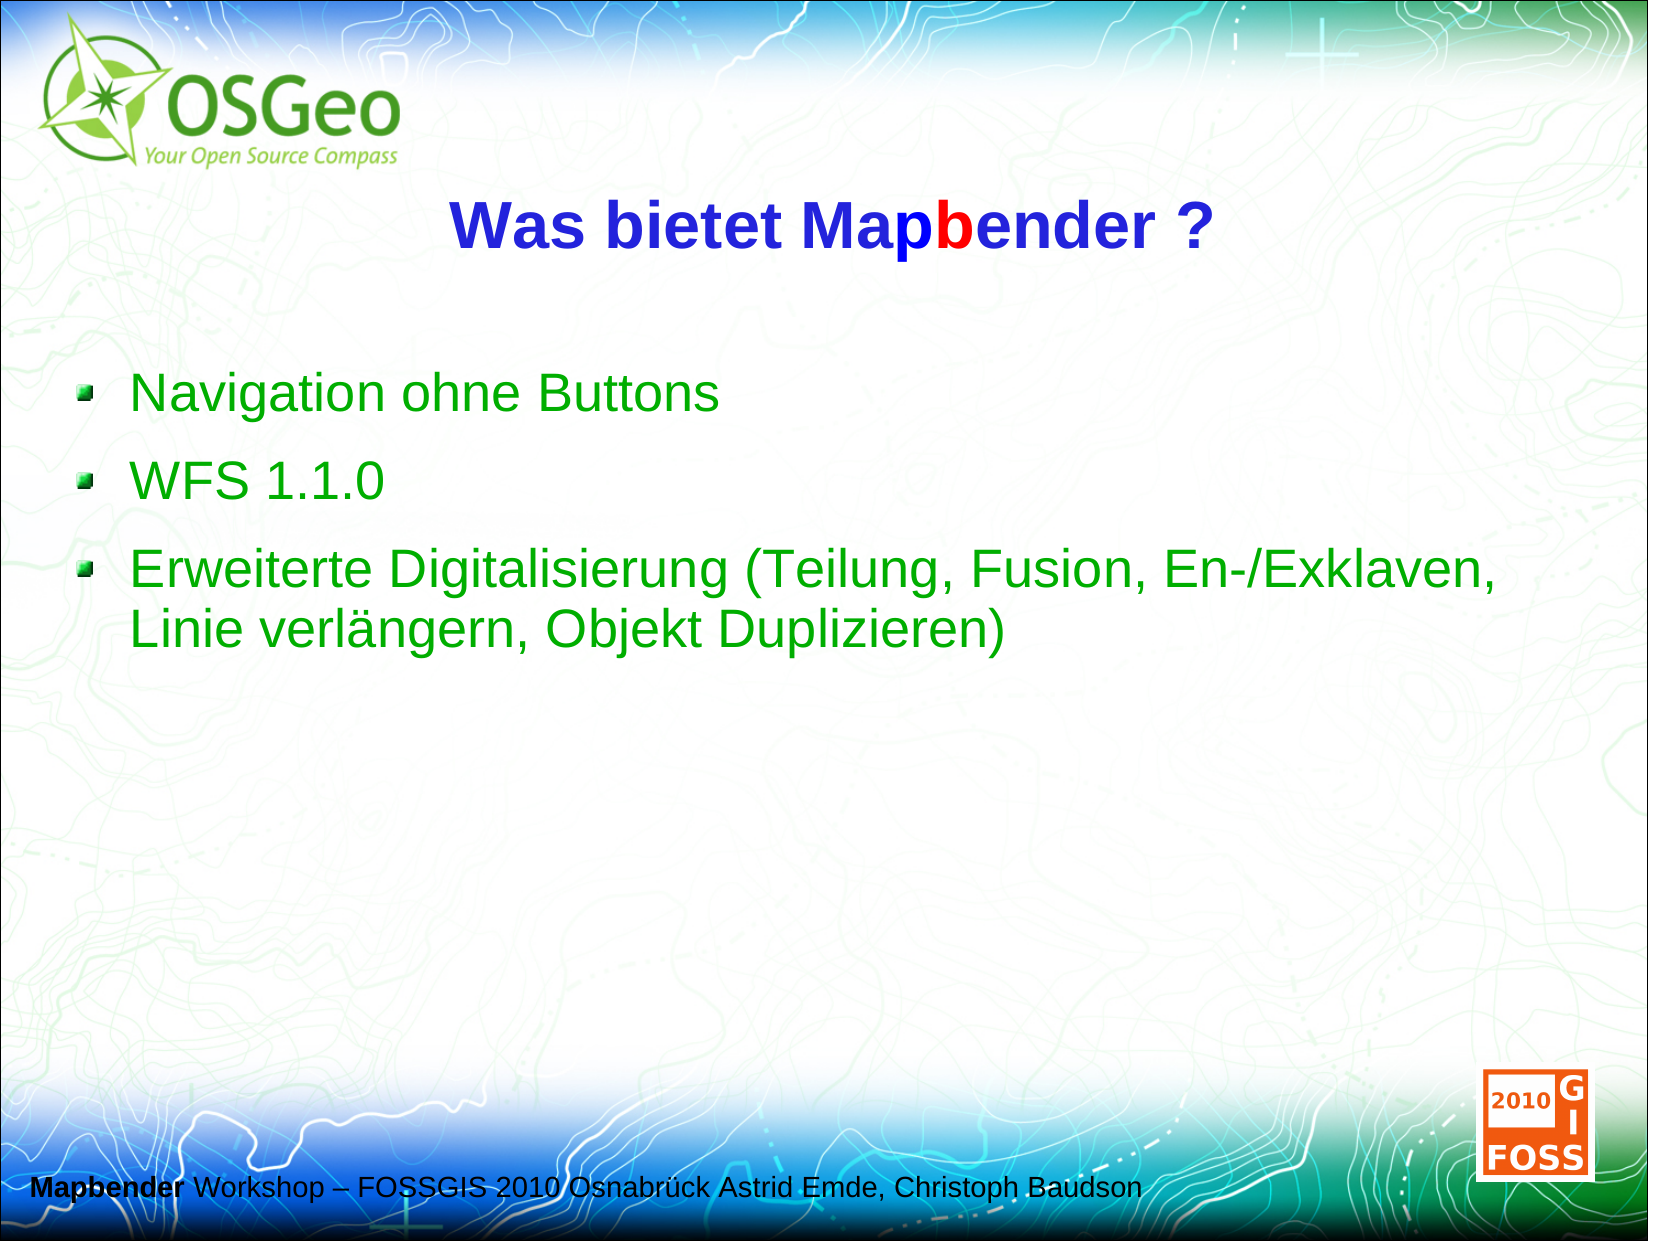

Was bietet Mapbender ?
# Navigation ohne Buttons
WFS 1.1.0
Erweiterte Digitalisierung (Teilung, Fusion, En-/Exklaven, Linie verlängern, Objekt Duplizieren)